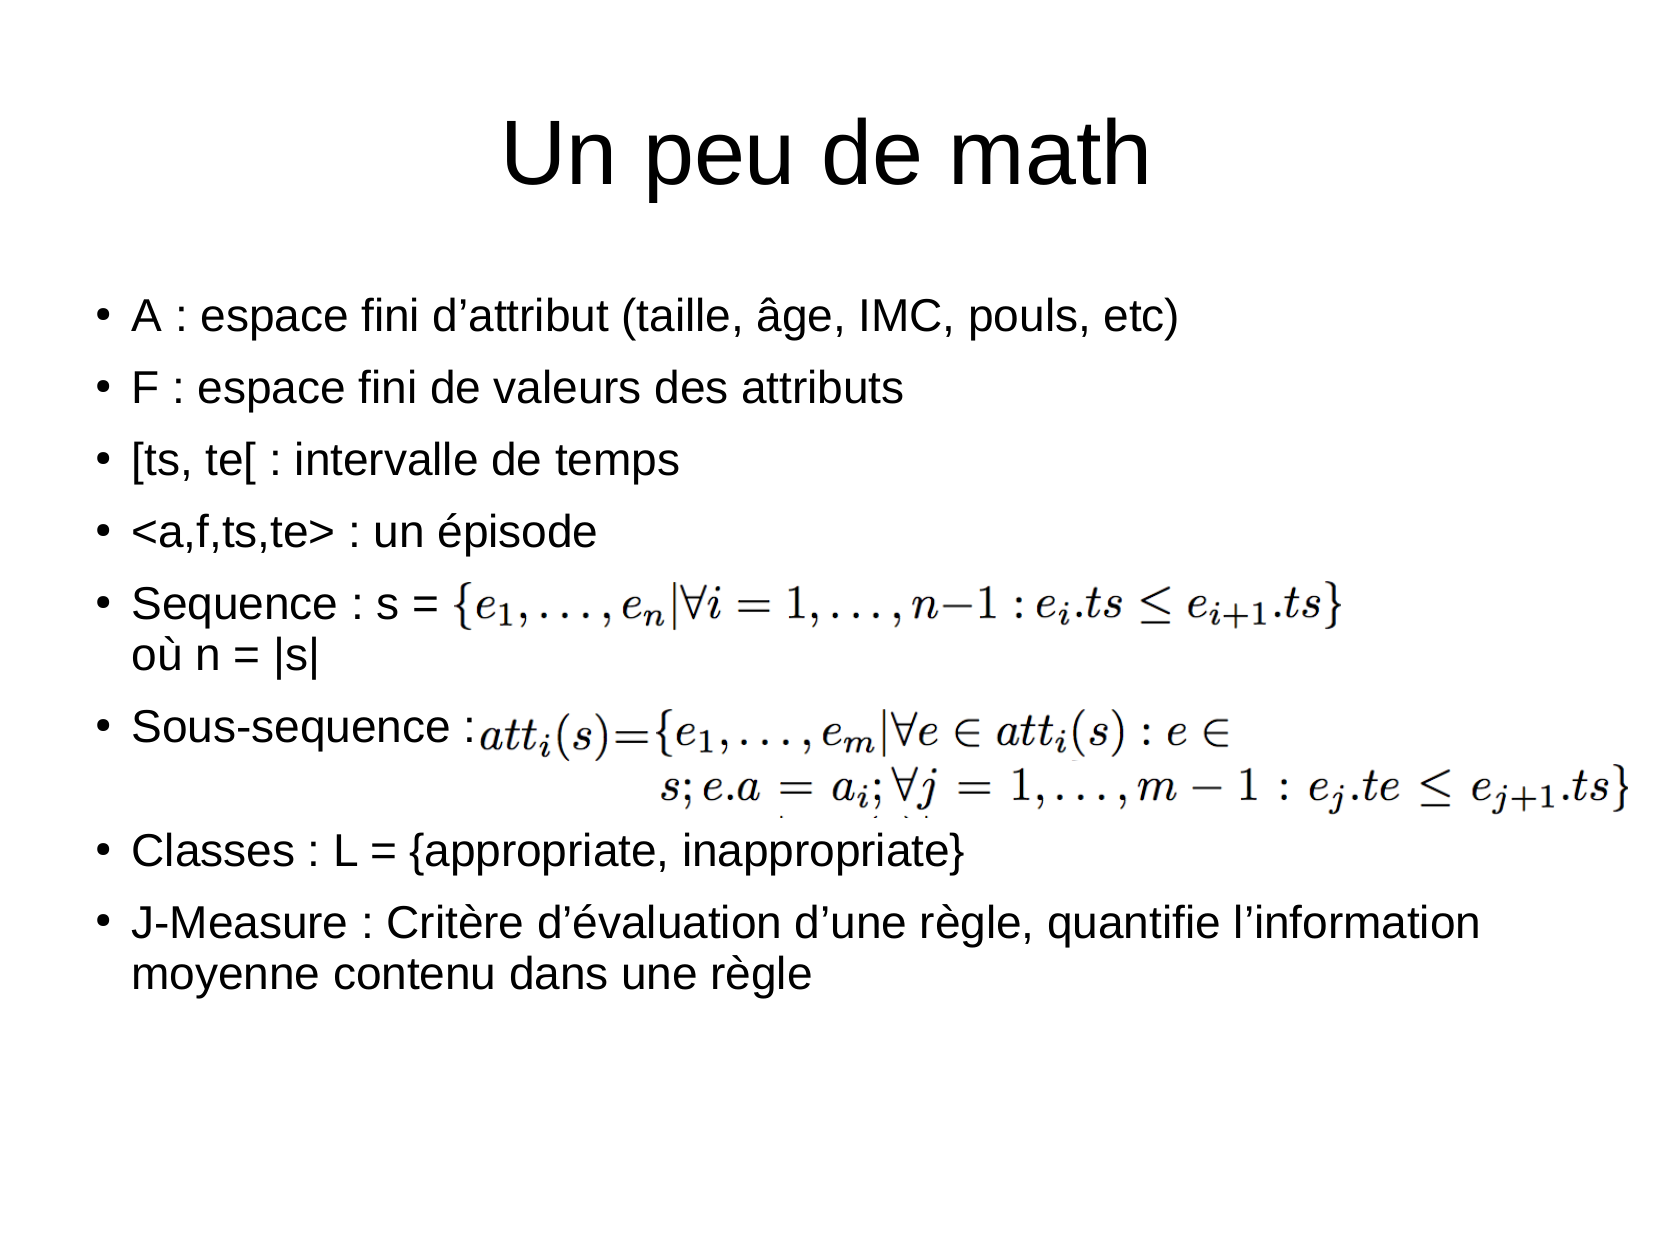

# Un peu de math
A : espace fini d’attribut (taille, âge, IMC, pouls, etc)
F : espace fini de valeurs des attributs
[ts, te[ : intervalle de temps
<a,f,ts,te> : un épisode
Sequence : s =
où n = |s|
Sous-sequence :
Classes : L = {appropriate, inappropriate}
J-Measure : Critère d’évaluation d’une règle, quantifie l’information moyenne contenu dans une règle